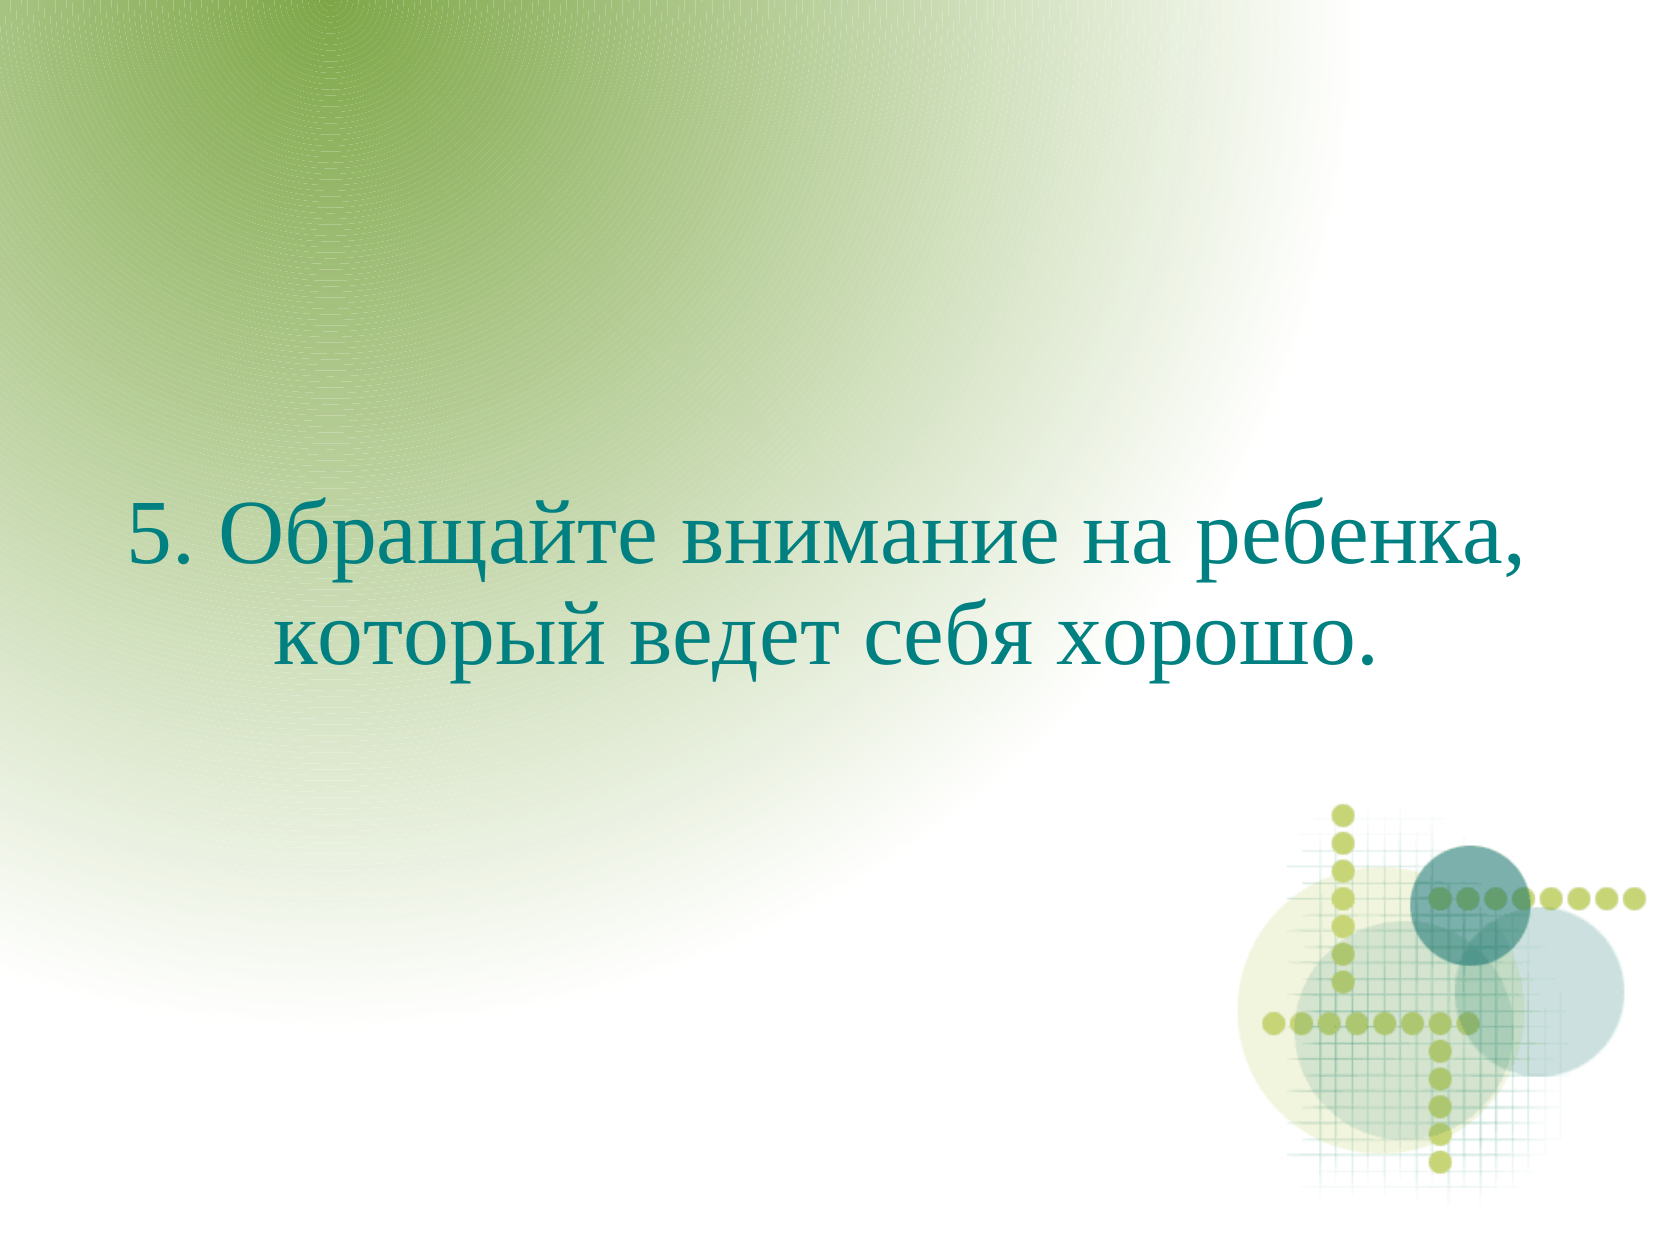

# 5. Обращайте внимание на ребенка, который ведет себя хорошо.